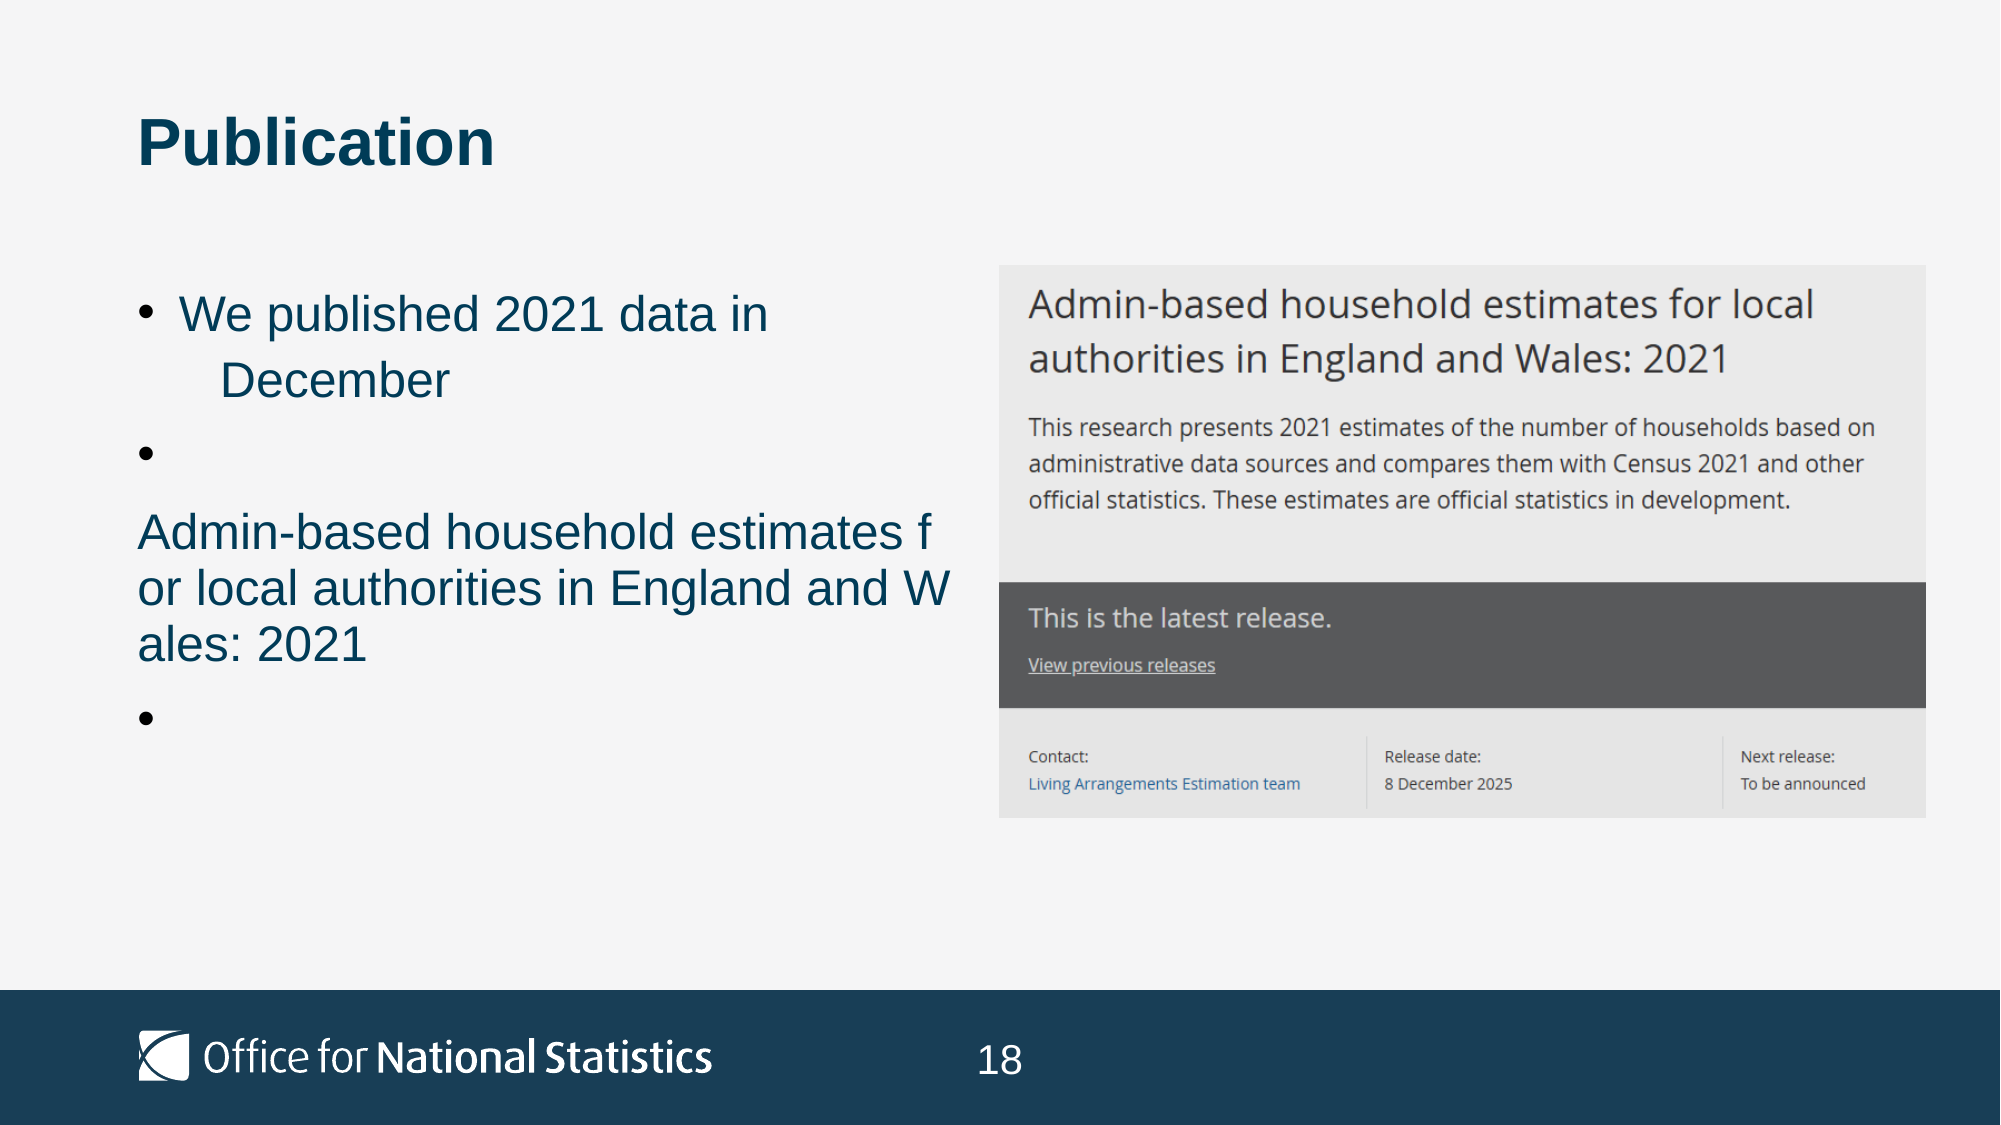

Publication
# We published 2021 data in December
Admin-based household estimates for local authorities in England and Wales: 2021